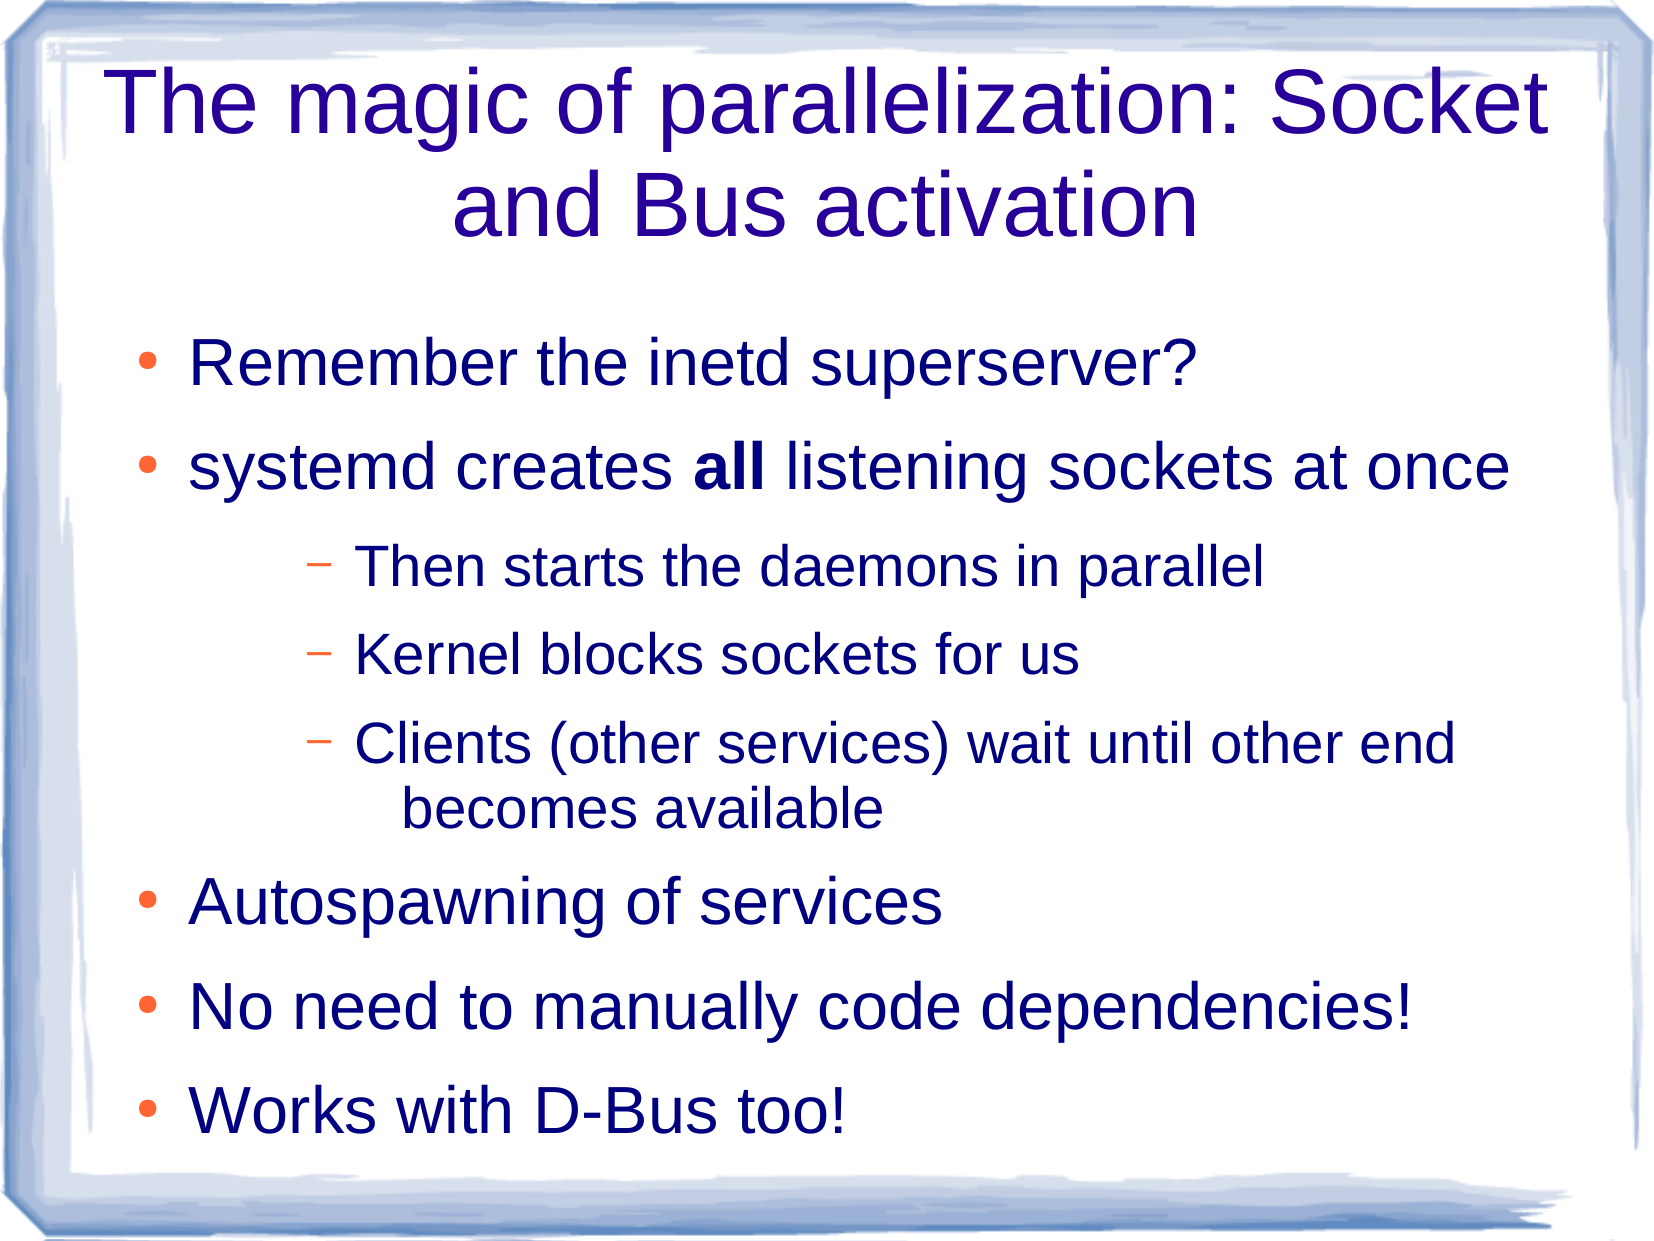

# The magic of parallelization: Socket and Bus activation
Remember the inetd superserver?
systemd creates all listening sockets at once
Then starts the daemons in parallel
Kernel blocks sockets for us
Clients (other services) wait until other end becomes available
Autospawning of services
No need to manually code dependencies!
Works with D-Bus too!